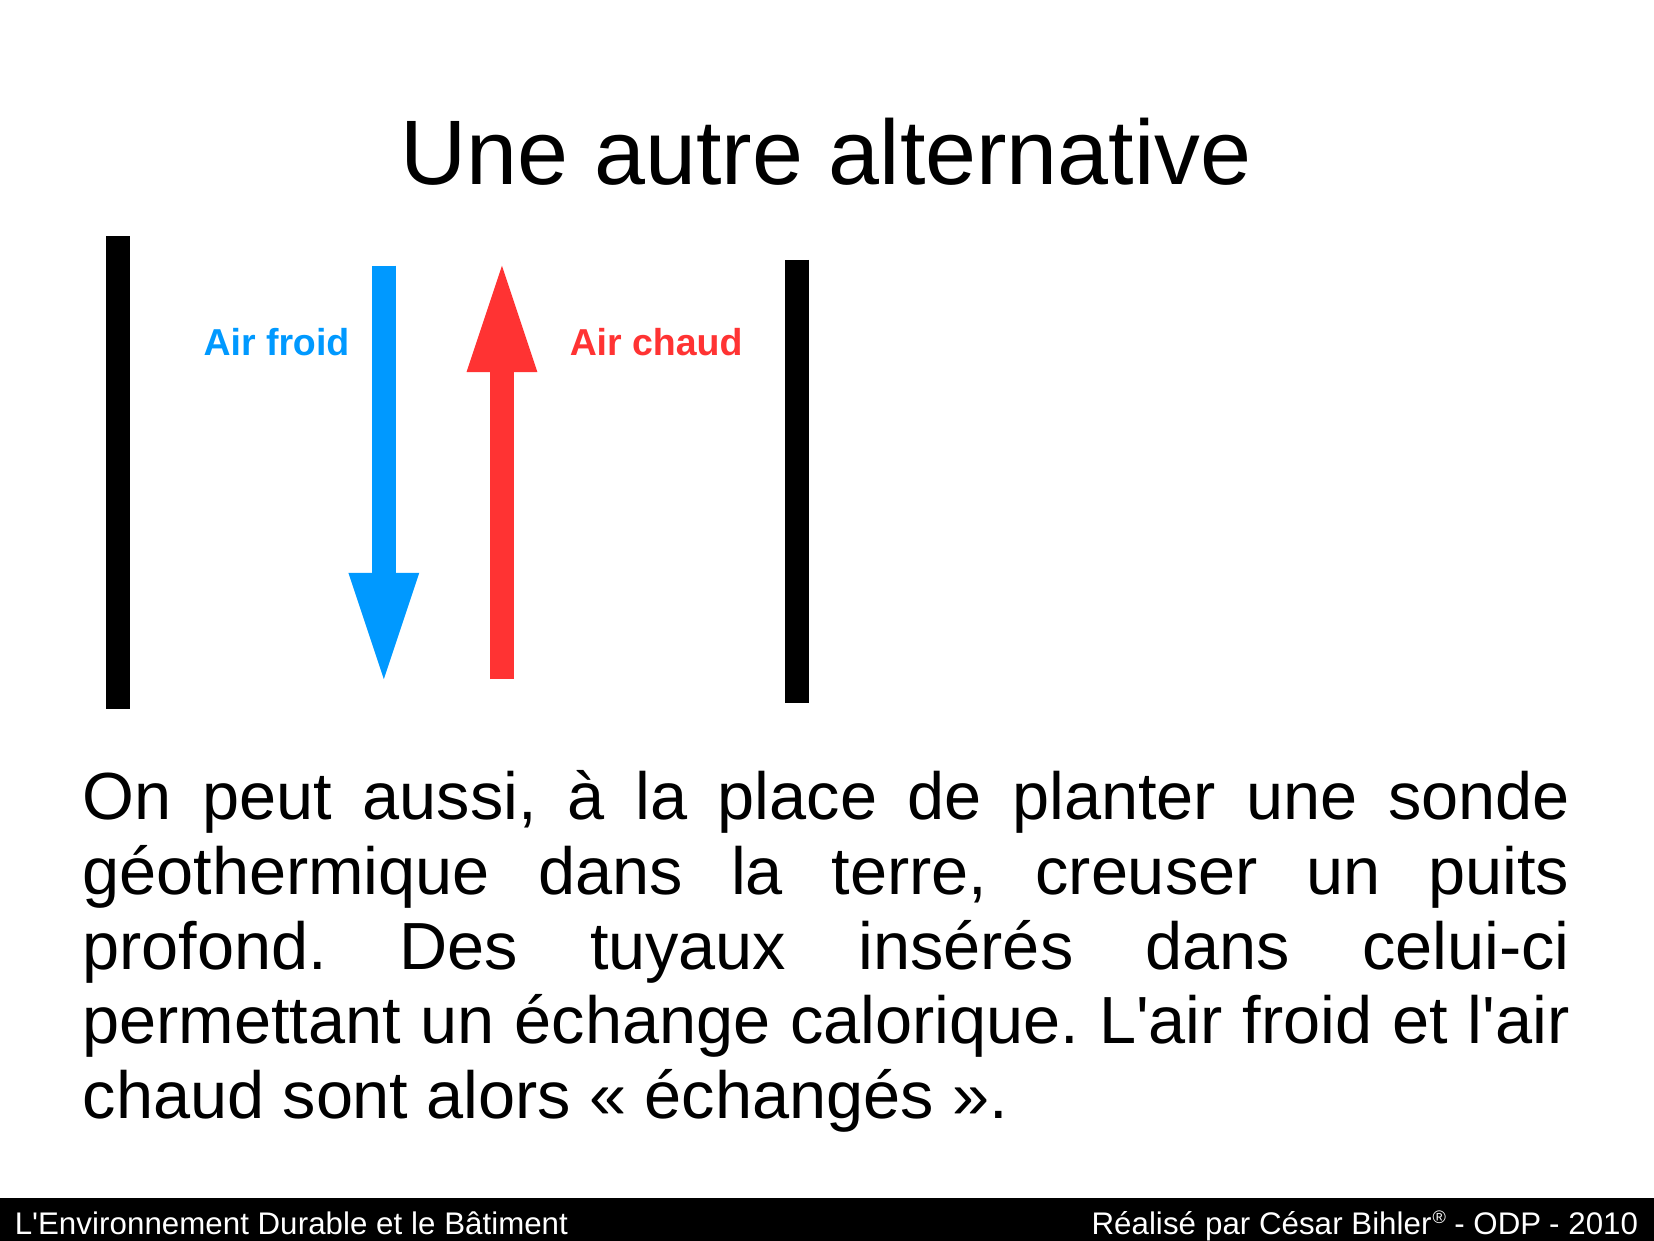

# Une autre alternative
Air froid
Air chaud
On peut aussi, à la place de planter une sonde géothermique dans la terre, creuser un puits profond. Des tuyaux insérés dans celui-ci permettant un échange calorique. L'air froid et l'air chaud sont alors « échangés ».
L'Environnement Durable et le Bâtiment							 Réalisé par César Bihler® - ODP - 2010